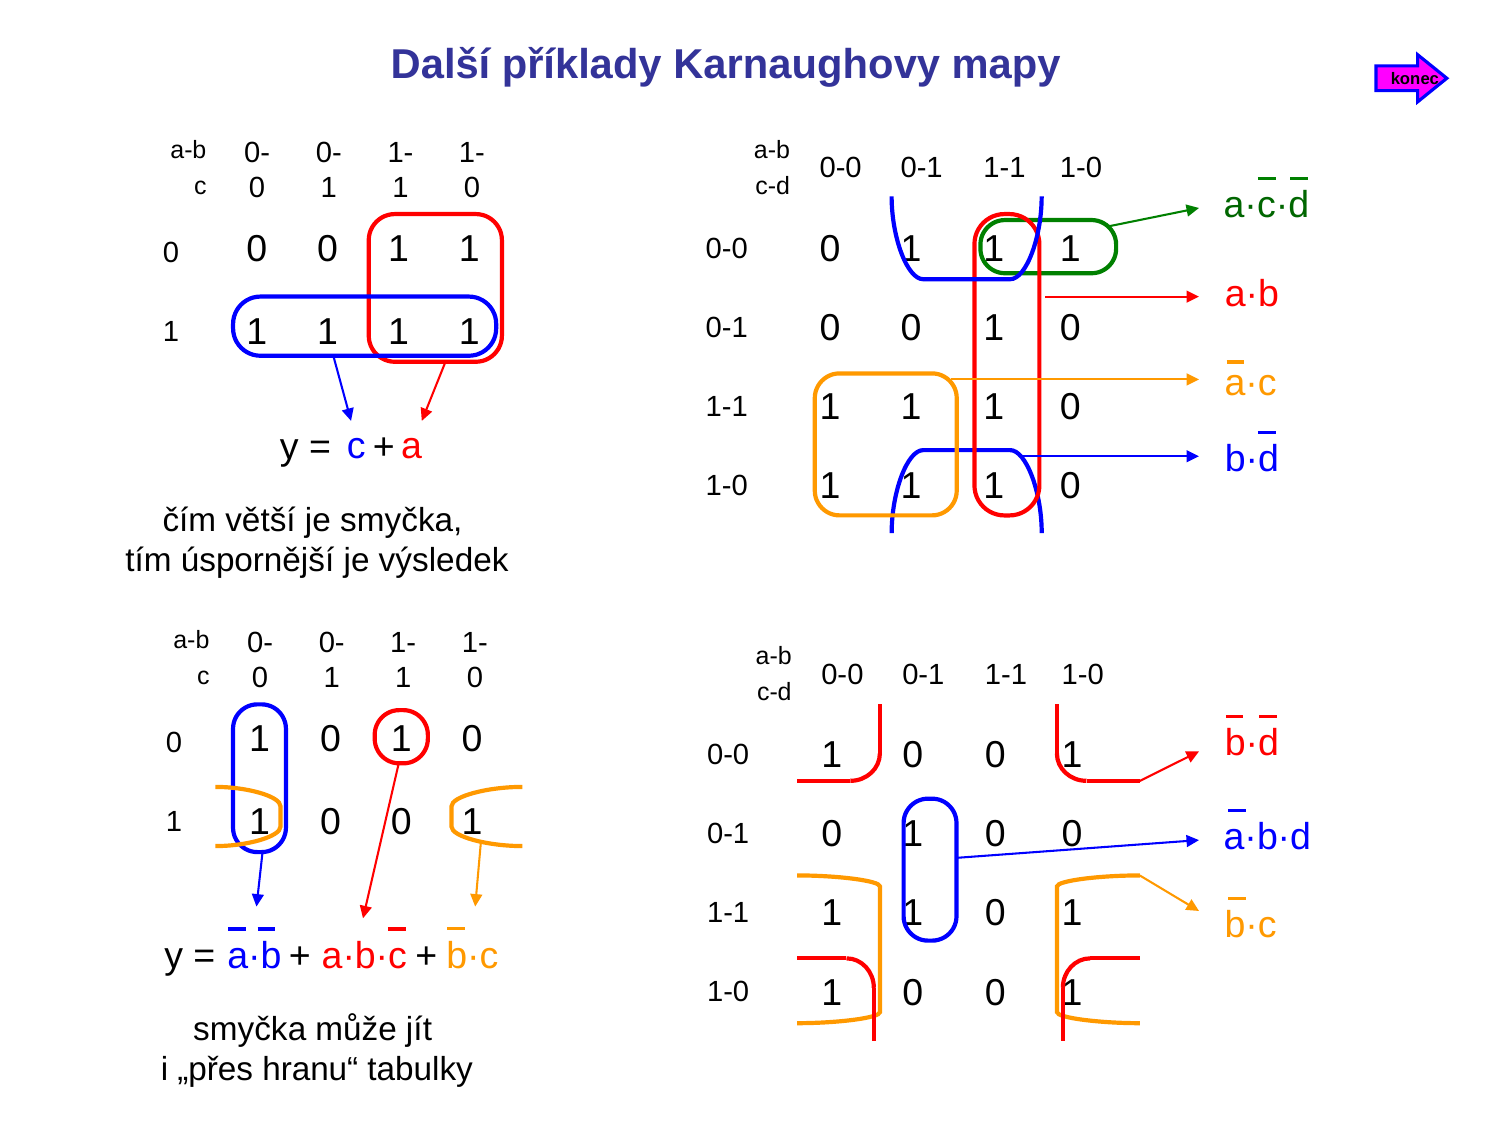

# K-mapa: příklady
Další příklady Karnaughovy mapy
konec
| a-b c | 0-0 | 0-1 | 1-1 | 1-0 |
| --- | --- | --- | --- | --- |
| 0 | | | | |
| 1 | | | | |
| a-b c-d | 0-0 | 0-1 | 1-1 | 1-0 |
| --- | --- | --- | --- | --- |
| 0-0 | 0 | 1 | 1 | 1 |
| 0-1 | 0 | 0 | 1 | 0 |
| 1-1 | 1 | 1 | 1 | 0 |
| 1-0 | 1 | 1 | 1 | 0 |
a·c·d
0
0
1
1
a·b
1
1
1
1
a·c
c
a
y = +
b·d
čím větší je smyčka,
tím úspornější je výsledek
| a-b c | 0-0 | 0-1 | 1-1 | 1-0 |
| --- | --- | --- | --- | --- |
| 0 | | | | |
| 1 | | | | |
| a-b c-d | 0-0 | 0-1 | 1-1 | 1-0 |
| --- | --- | --- | --- | --- |
| 0-0 | 1 | 0 | 0 | 1 |
| 0-1 | 0 | 1 | 0 | 0 |
| 1-1 | 1 | 1 | 0 | 1 |
| 1-0 | 1 | 0 | 0 | 1 |
1
0
1
0
b·d
1
0
0
1
a·b·d
b·c
y = + +
a·b
a·b·c
b·c
smyčka může jít
i „přes hranu“ tabulky